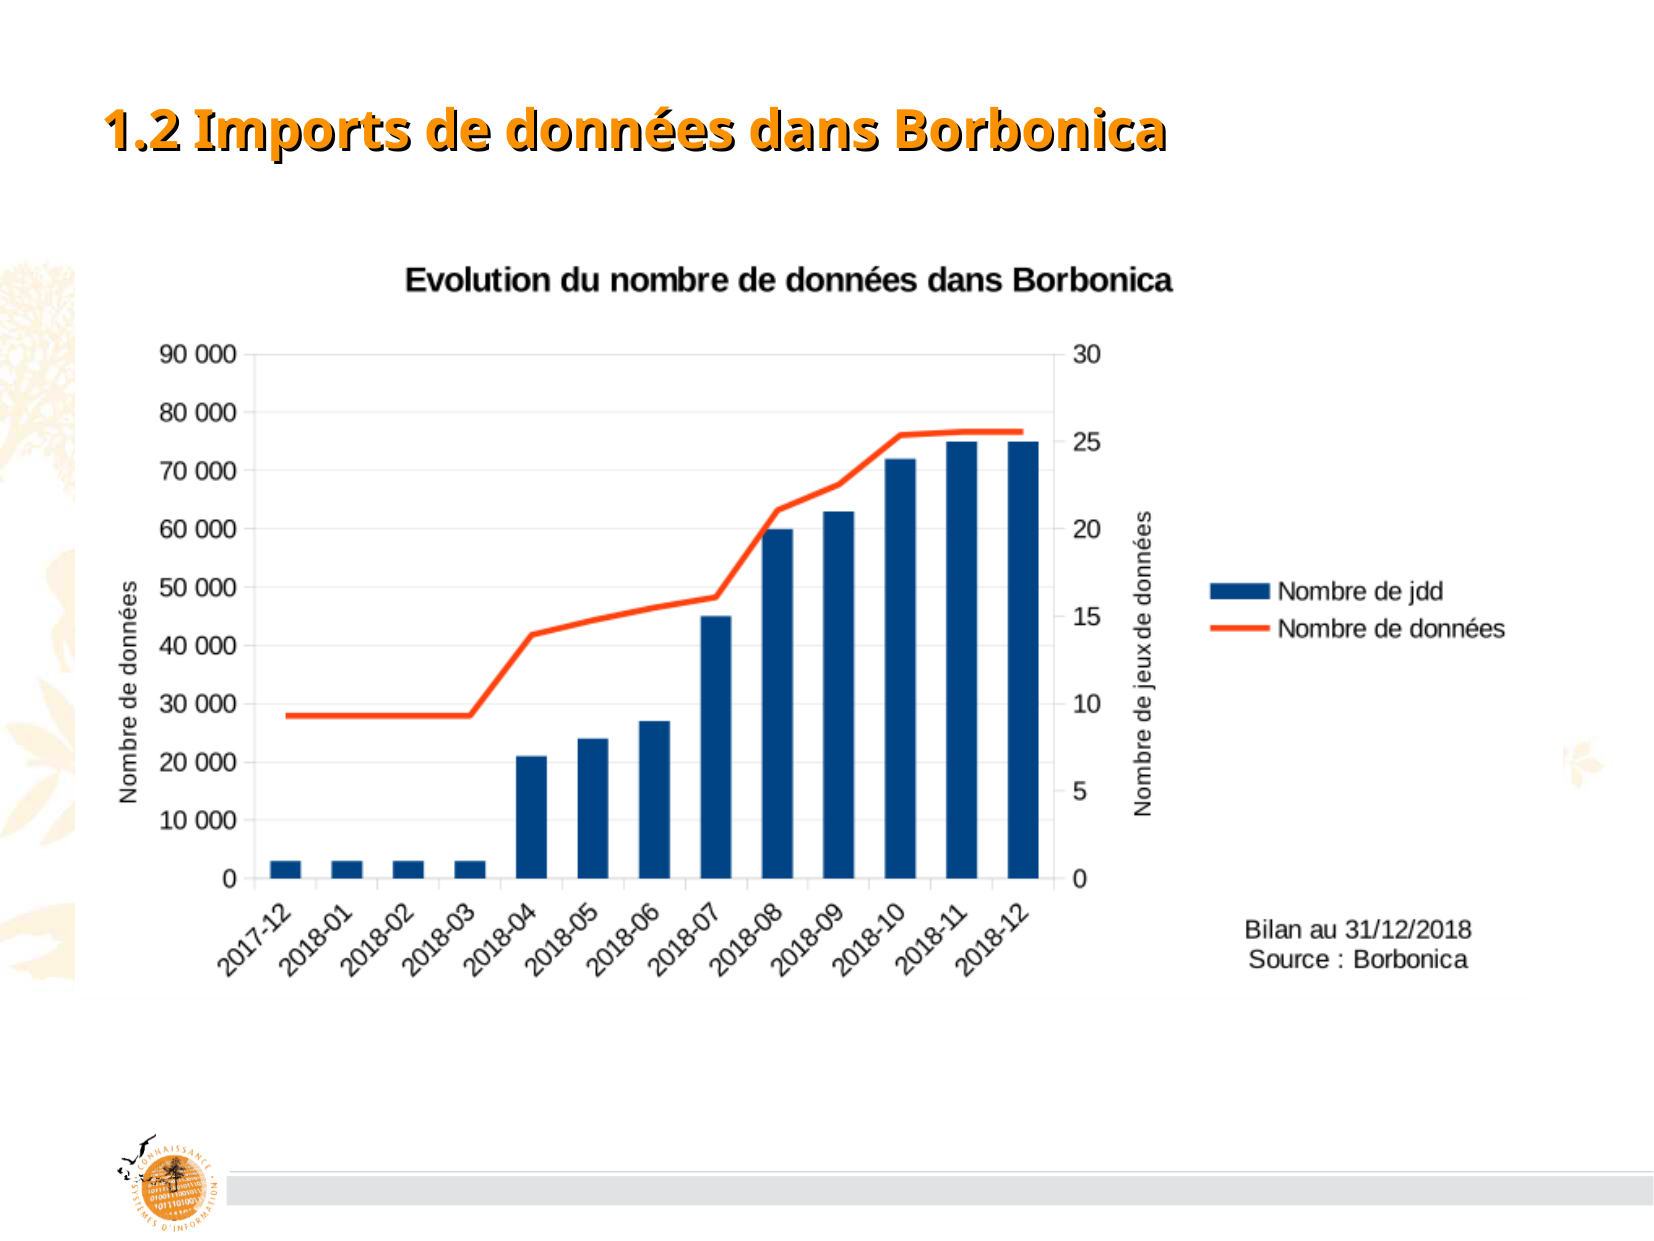

# 1.2 Imports de données dans Borbonica
Cotech SINP - 29/11/2018
7